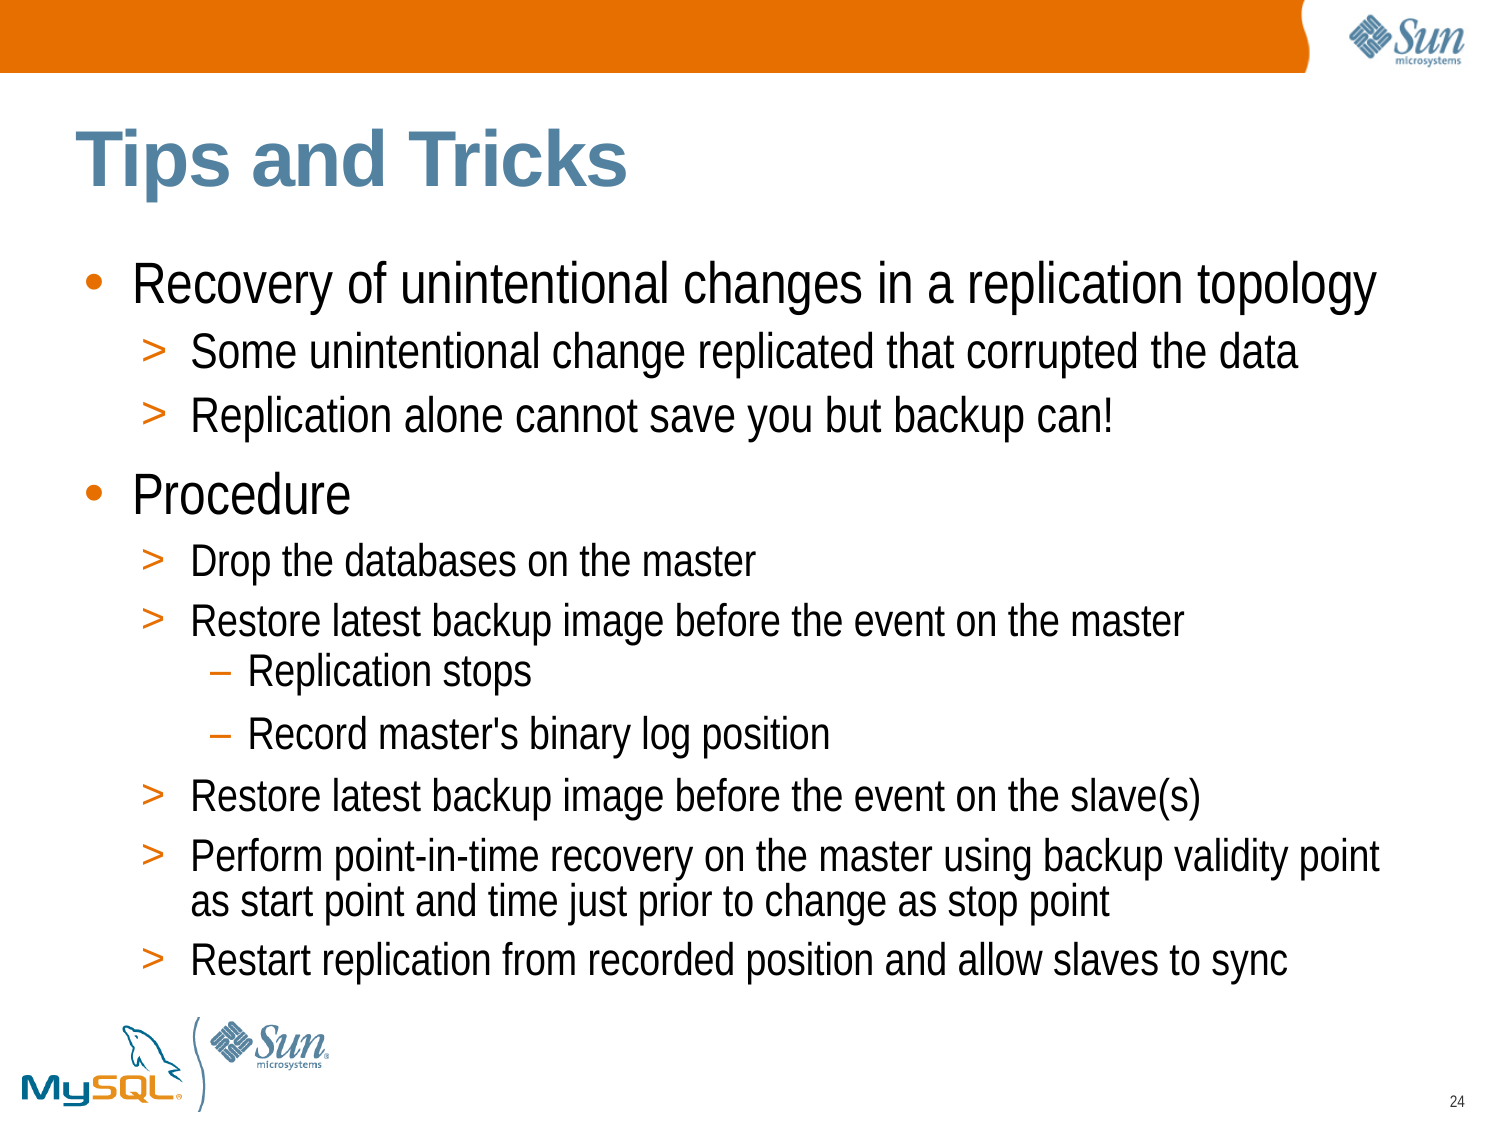

# Tips and Tricks
Recovery of unintentional changes in a replication topology
Some unintentional change replicated that corrupted the data
Replication alone cannot save you but backup can!
Procedure
Drop the databases on the master
Restore latest backup image before the event on the master
Replication stops
Record master's binary log position
Restore latest backup image before the event on the slave(s)
Perform point-in-time recovery on the master using backup validity point as start point and time just prior to change as stop point
Restart replication from recorded position and allow slaves to sync